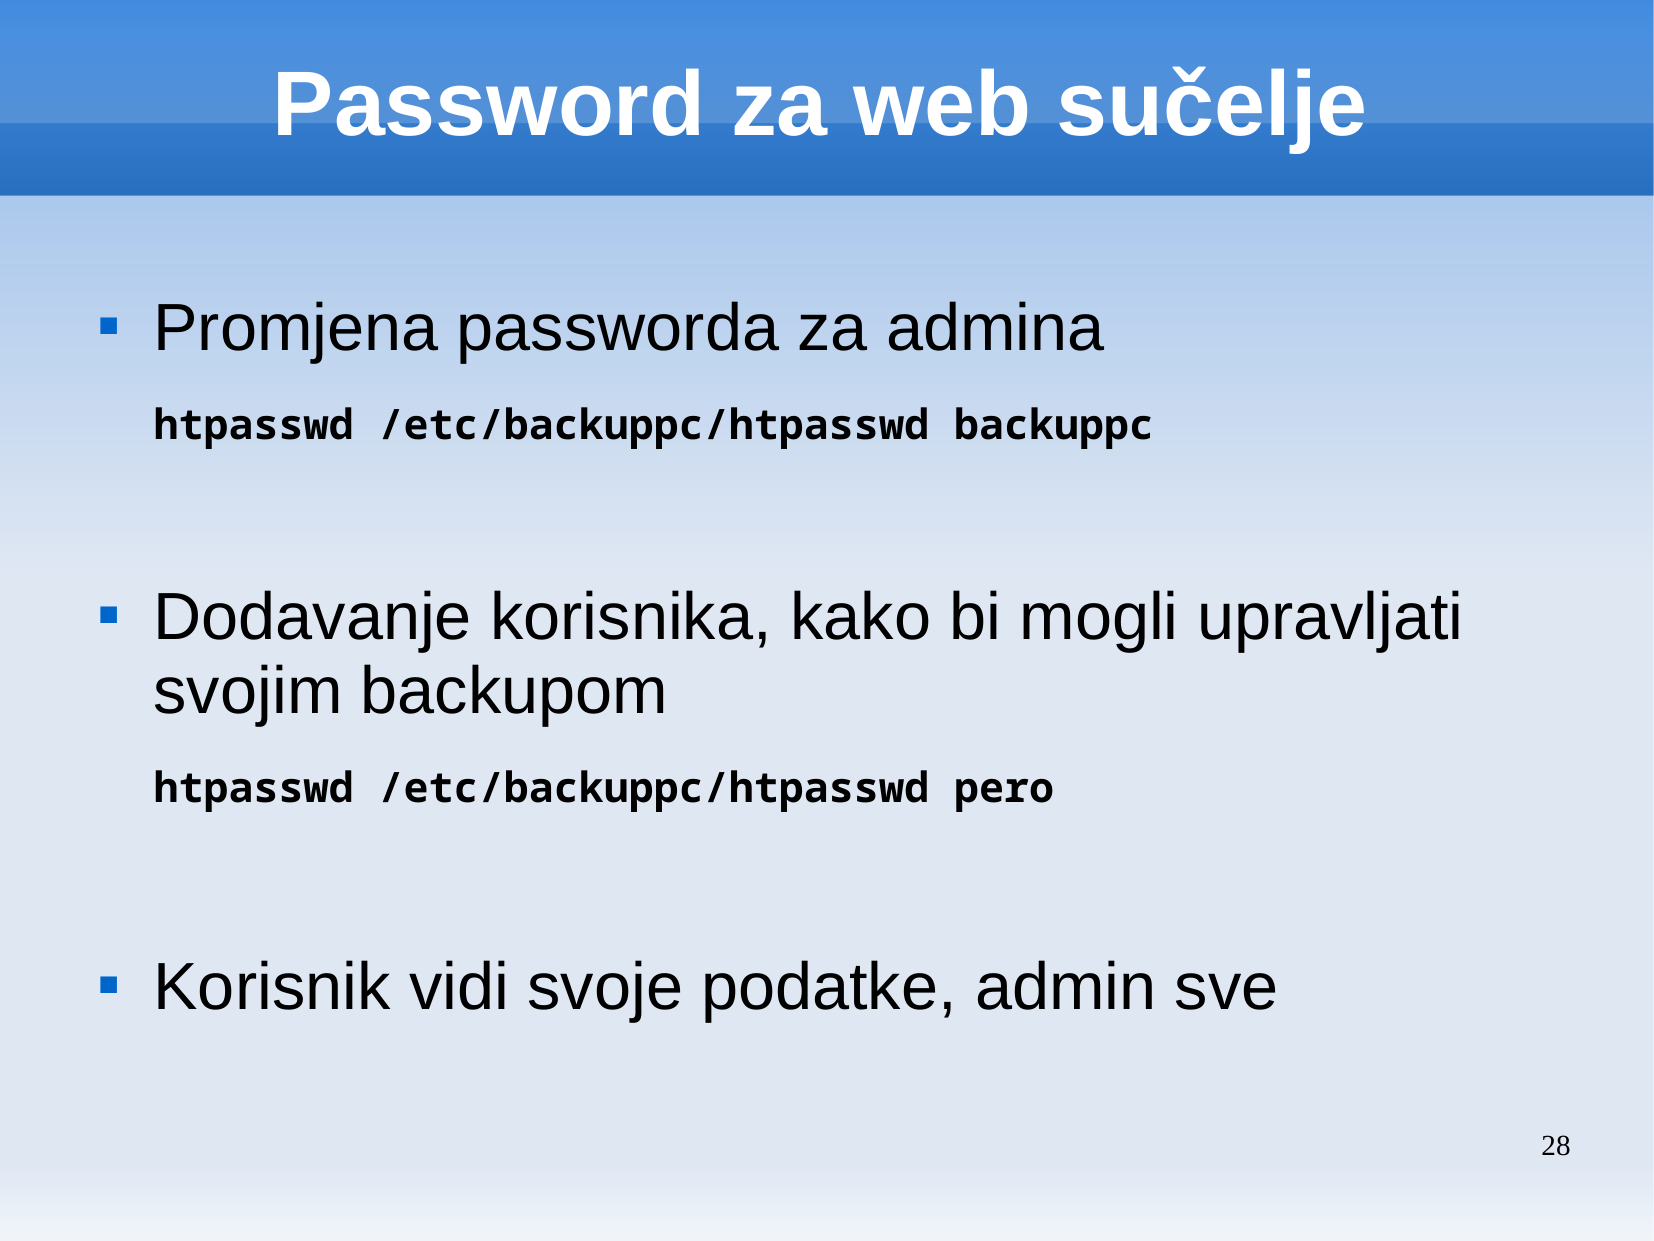

# Password za web sučelje
Promjena passworda za admina
htpasswd /etc/backuppc/htpasswd backuppc
Dodavanje korisnika, kako bi mogli upravljati svojim backupom
htpasswd /etc/backuppc/htpasswd pero
Korisnik vidi svoje podatke, admin sve
28